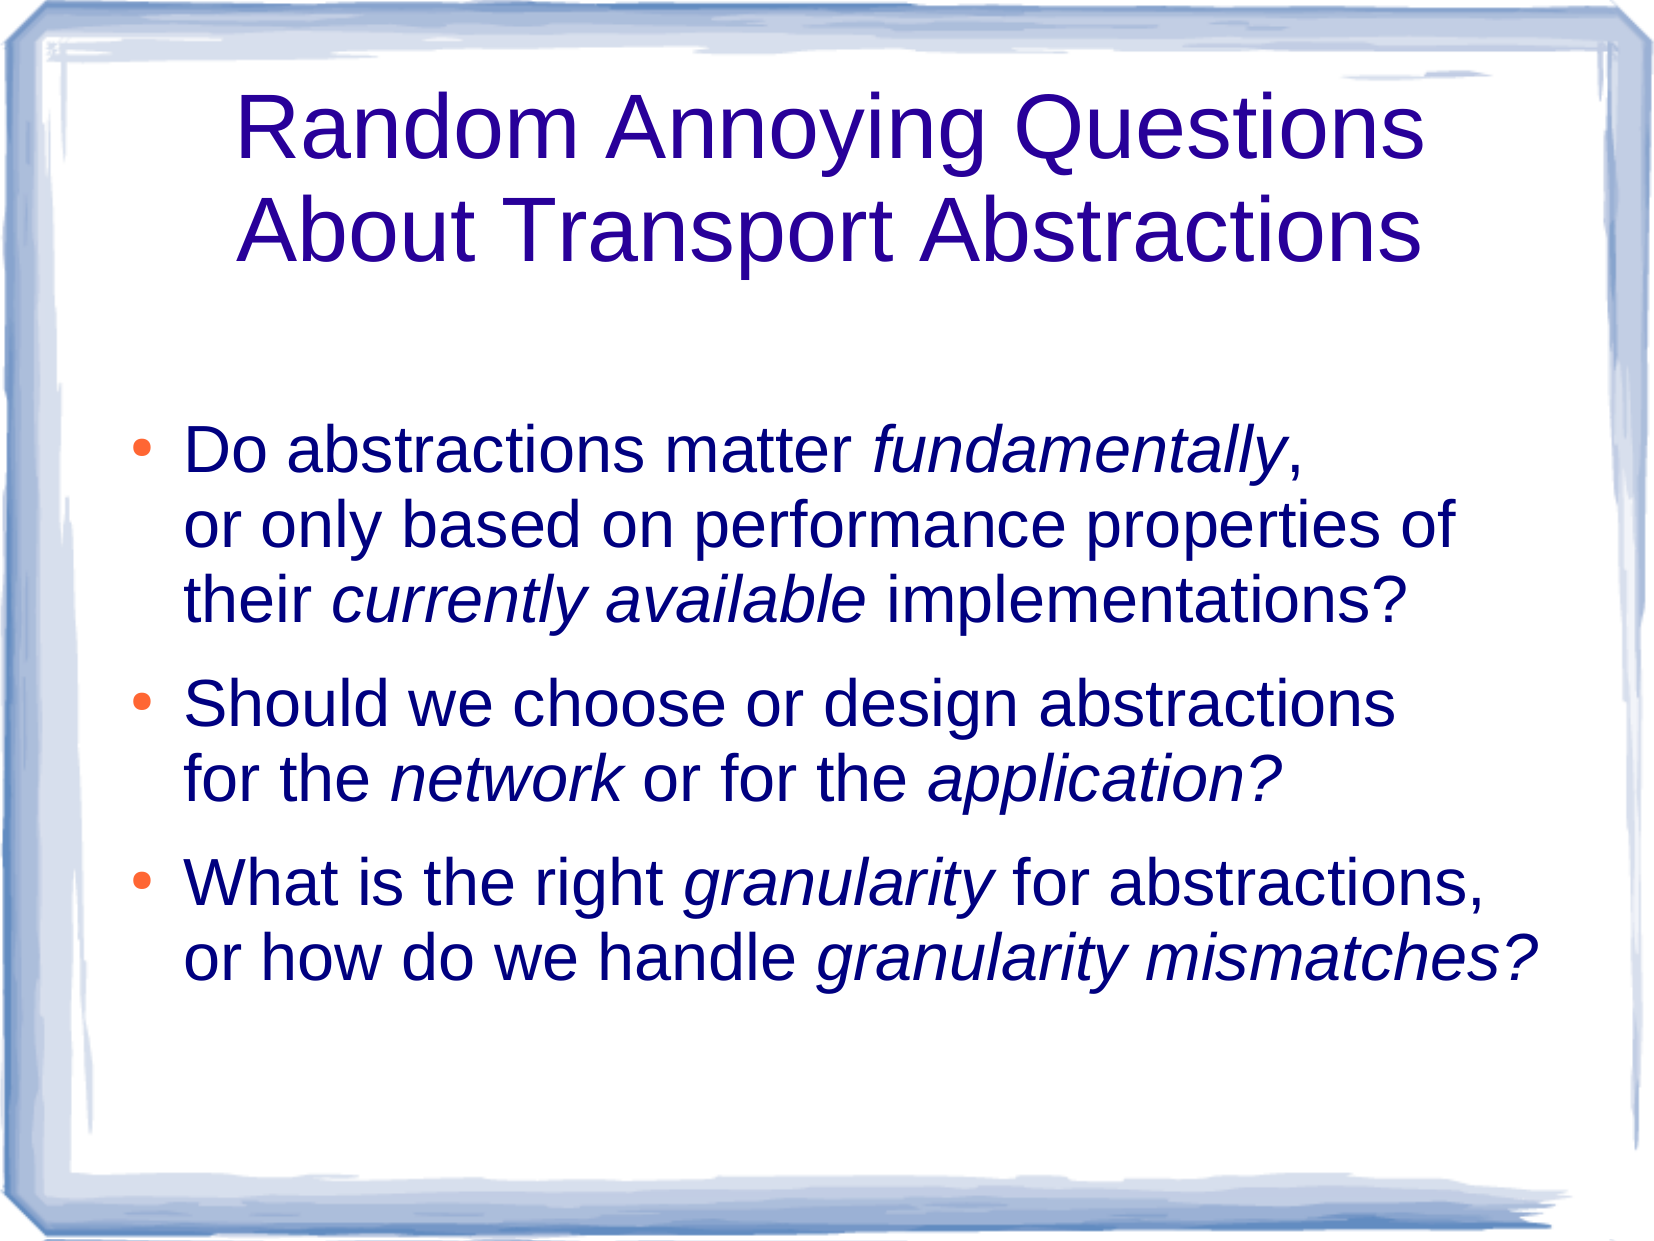

# Random Annoying Questions About Transport Abstractions
Do abstractions matter fundamentally,
or only based on performance properties of their currently available implementations?
Should we choose or design abstractions
for the network or for the application?
What is the right granularity for abstractions,
or how do we handle granularity mismatches?